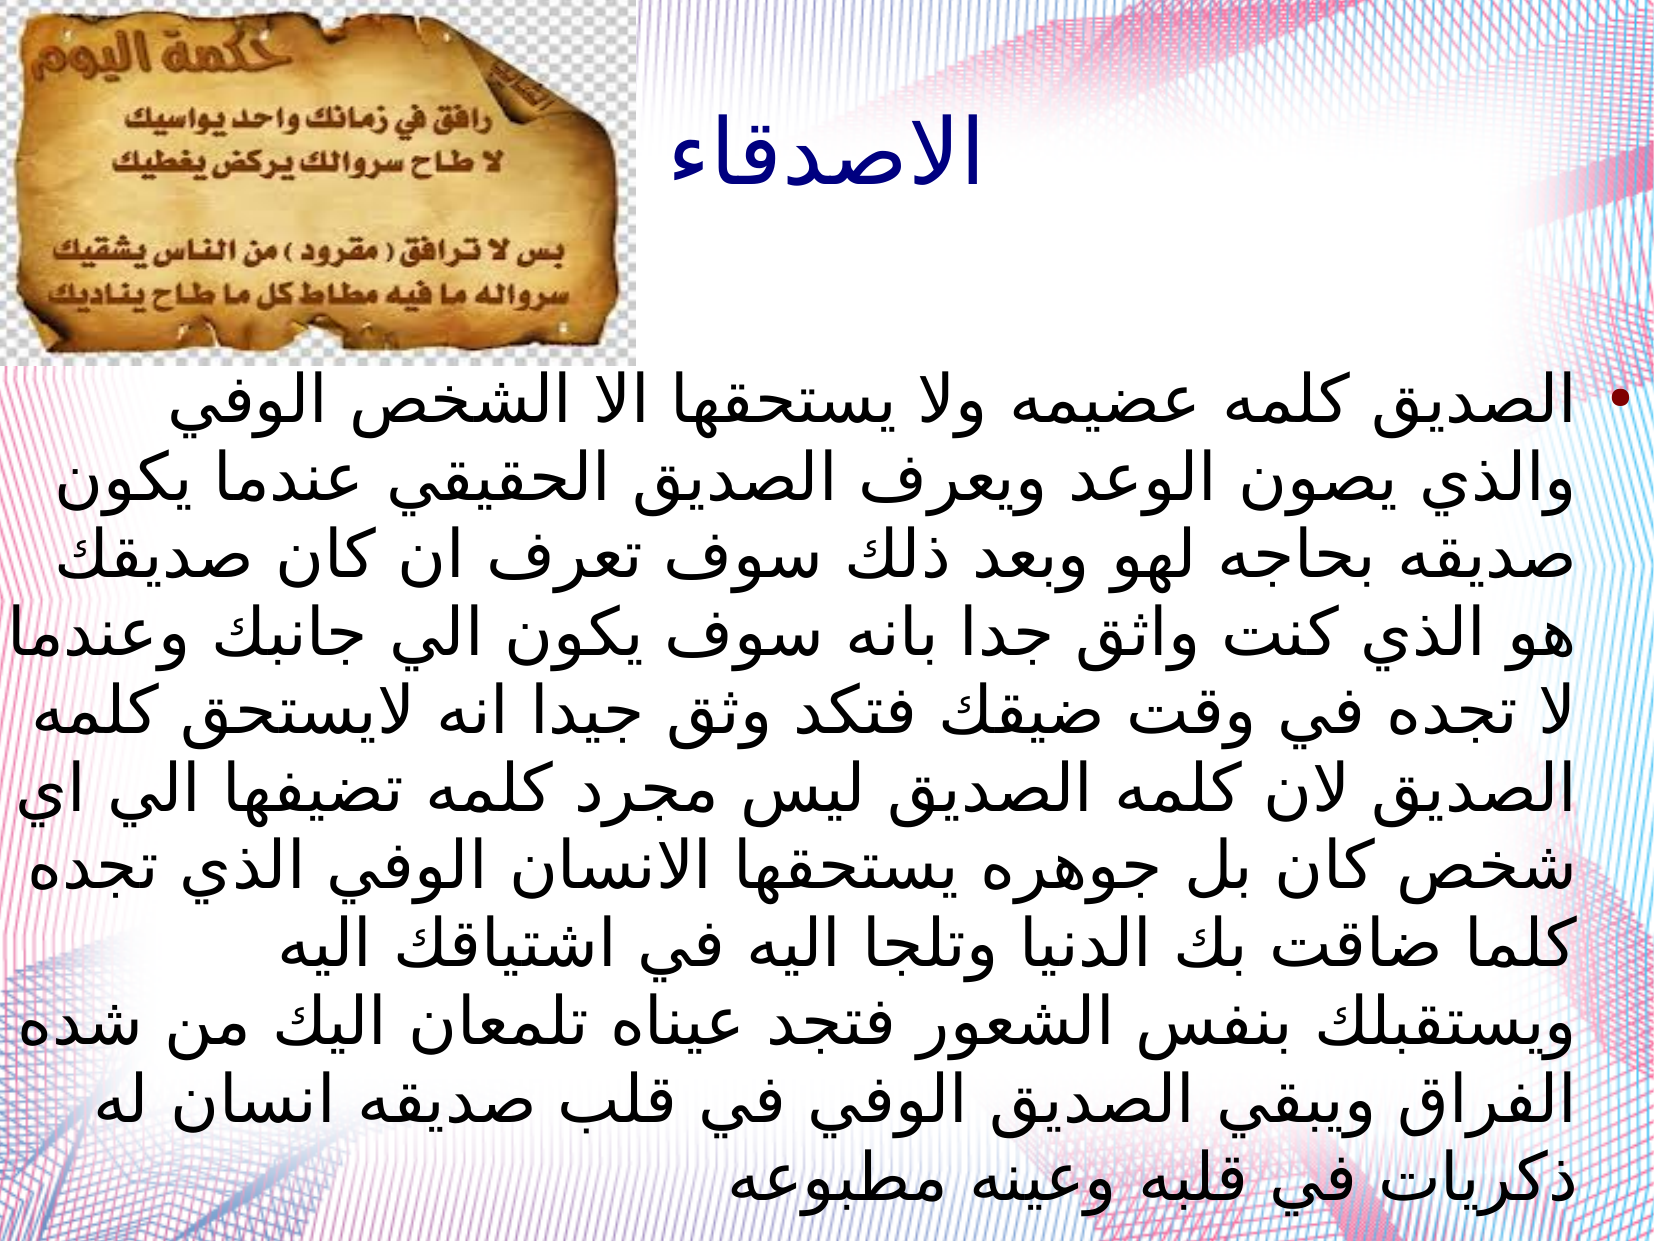

# الاصدقاء
الصديق كلمه عضيمه ولا يستحقها الا الشخص الوفي والذي يصون الوعد ويعرف الصديق الحقيقي عندما يكون صديقه بحاجه لهو وبعد ذلك سوف تعرف ان كان صديقك هو الذي كنت واثق جدا بانه سوف يكون الي جانبك وعندما لا تجده في وقت ضيقك فتكد وثق جيدا انه لايستحق كلمه الصديق لان كلمه الصديق ليس مجرد كلمه تضيفها الي اي شخص كان بل جوهره يستحقها الانسان الوفي الذي تجده كلما ضاقت بك الدنيا وتلجا اليه في اشتياقك اليه ويستقبلك بنفس الشعور فتجد عيناه تلمعان اليك من شده الفراق ويبقي الصديق الوفي في قلب صديقه انسان له ذكريات في قلبه وعينه مطبوعه